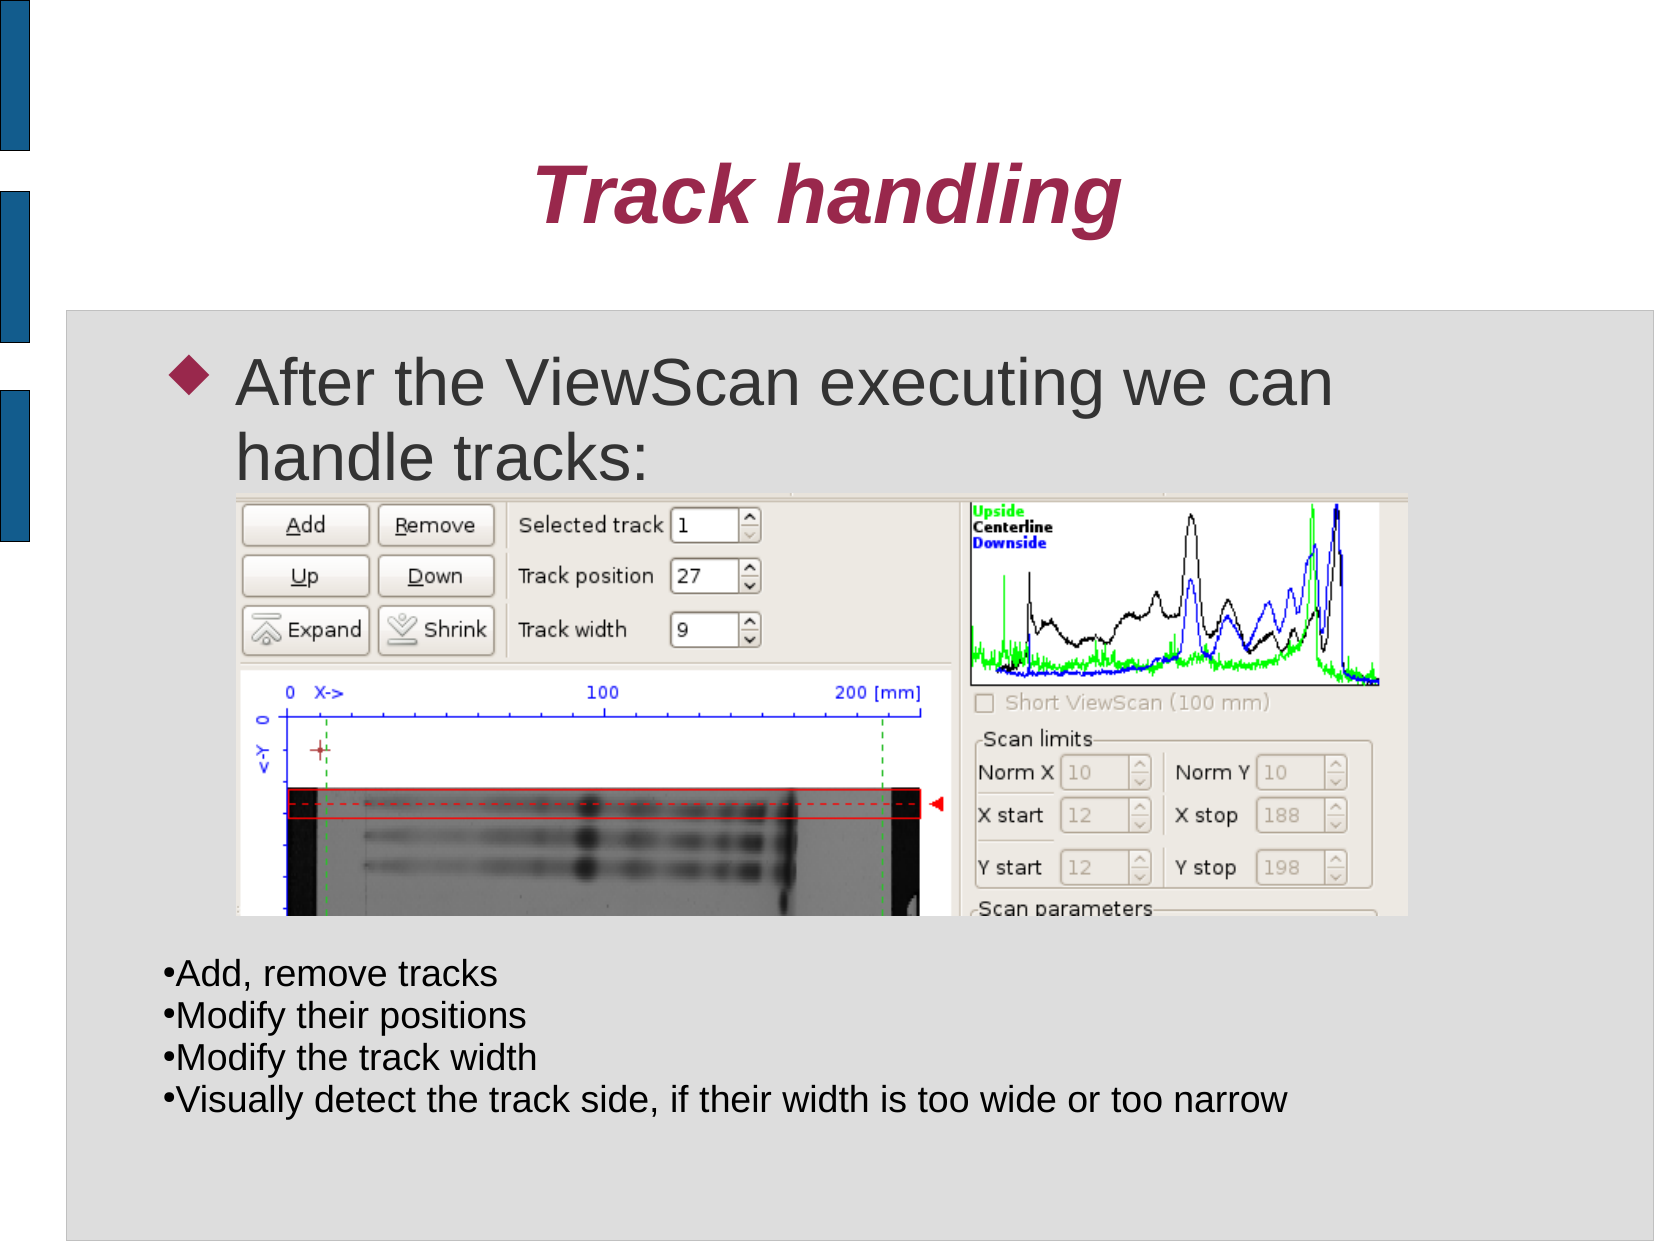

# Track handling
After the ViewScan executing we can handle tracks:
Add, remove tracks
Modify their positions
Modify the track width
Visually detect the track side, if their width is too wide or too narrow